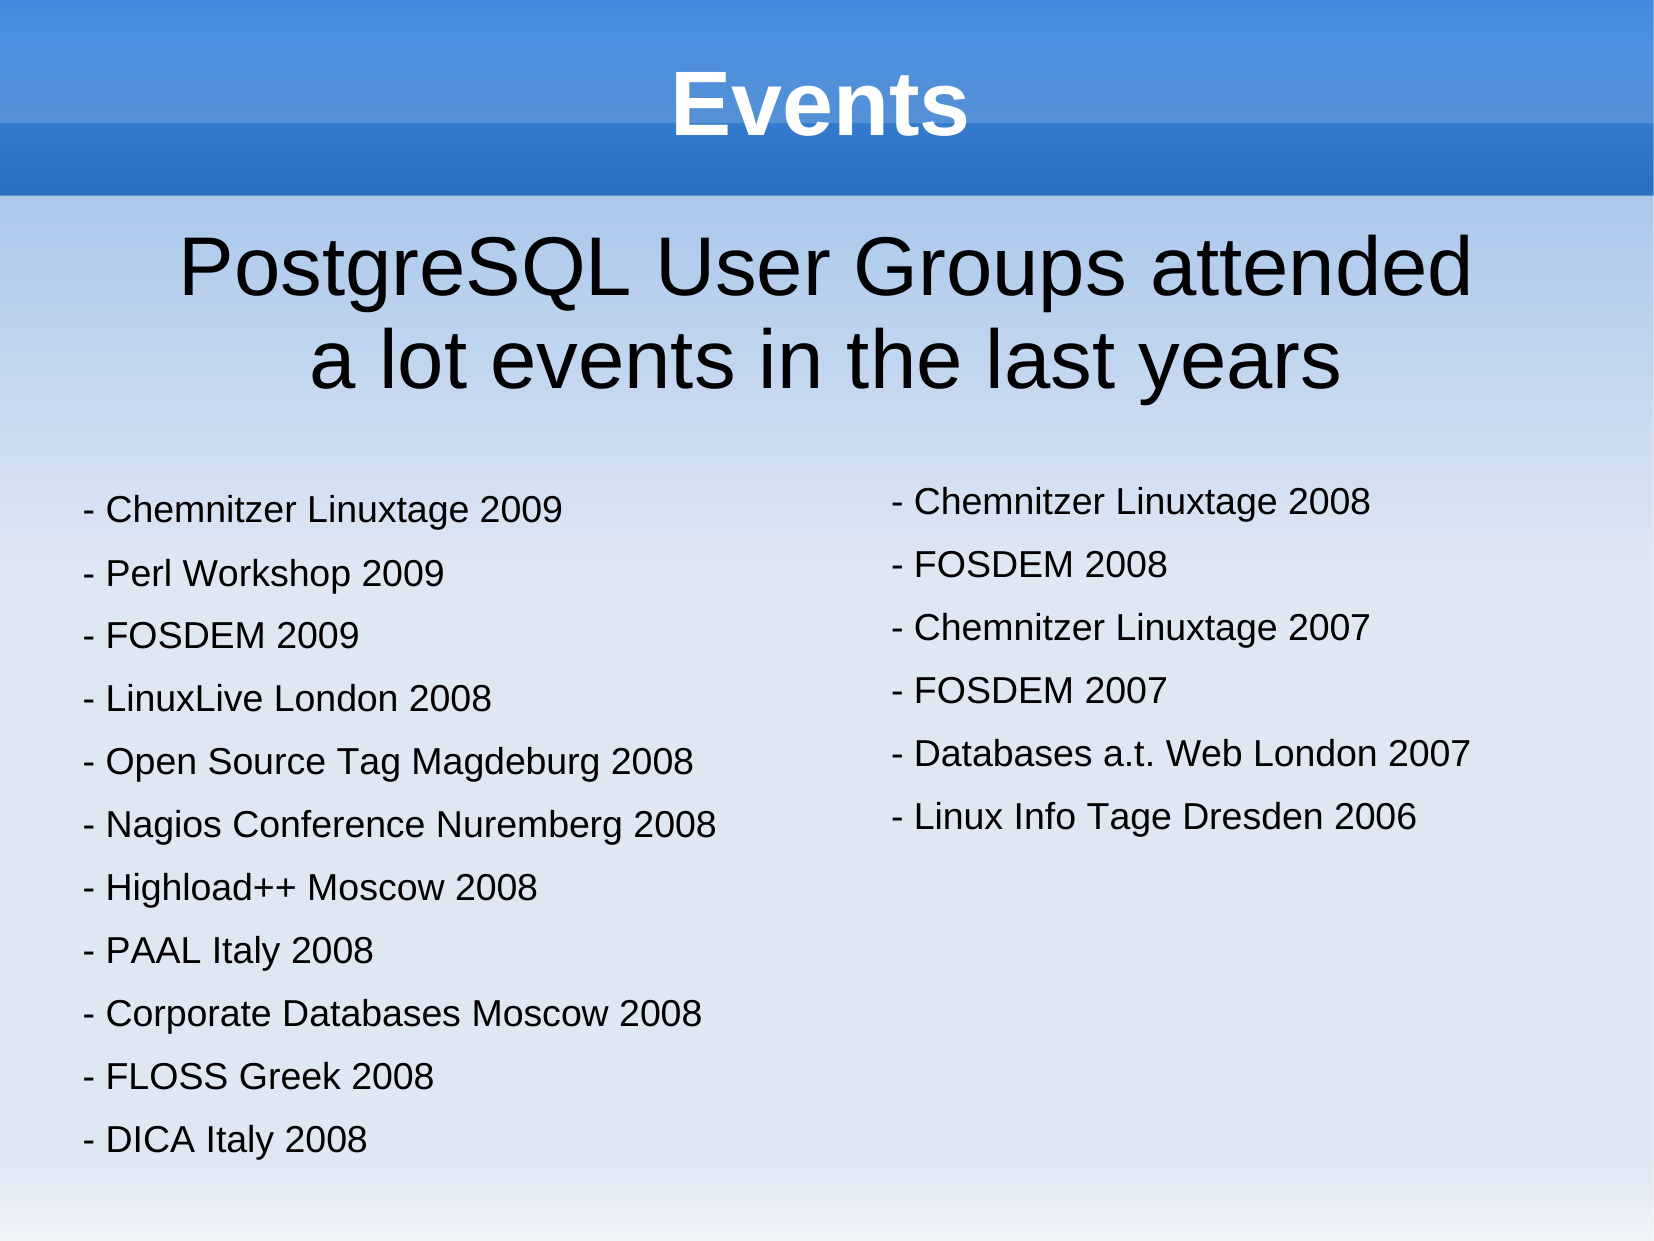

# Events
PostgreSQL User Groups attended
a lot events in the last years
- Chemnitzer Linuxtage 2008
- FOSDEM 2008
- Chemnitzer Linuxtage 2007
- FOSDEM 2007
- Databases a.t. Web London 2007
- Linux Info Tage Dresden 2006
- Chemnitzer Linuxtage 2009
- Perl Workshop 2009
- FOSDEM 2009
- LinuxLive London 2008
- Open Source Tag Magdeburg 2008
- Nagios Conference Nuremberg 2008
- Highload++ Moscow 2008
- PAAL Italy 2008
- Corporate Databases Moscow 2008
- FLOSS Greek 2008
- DICA Italy 2008